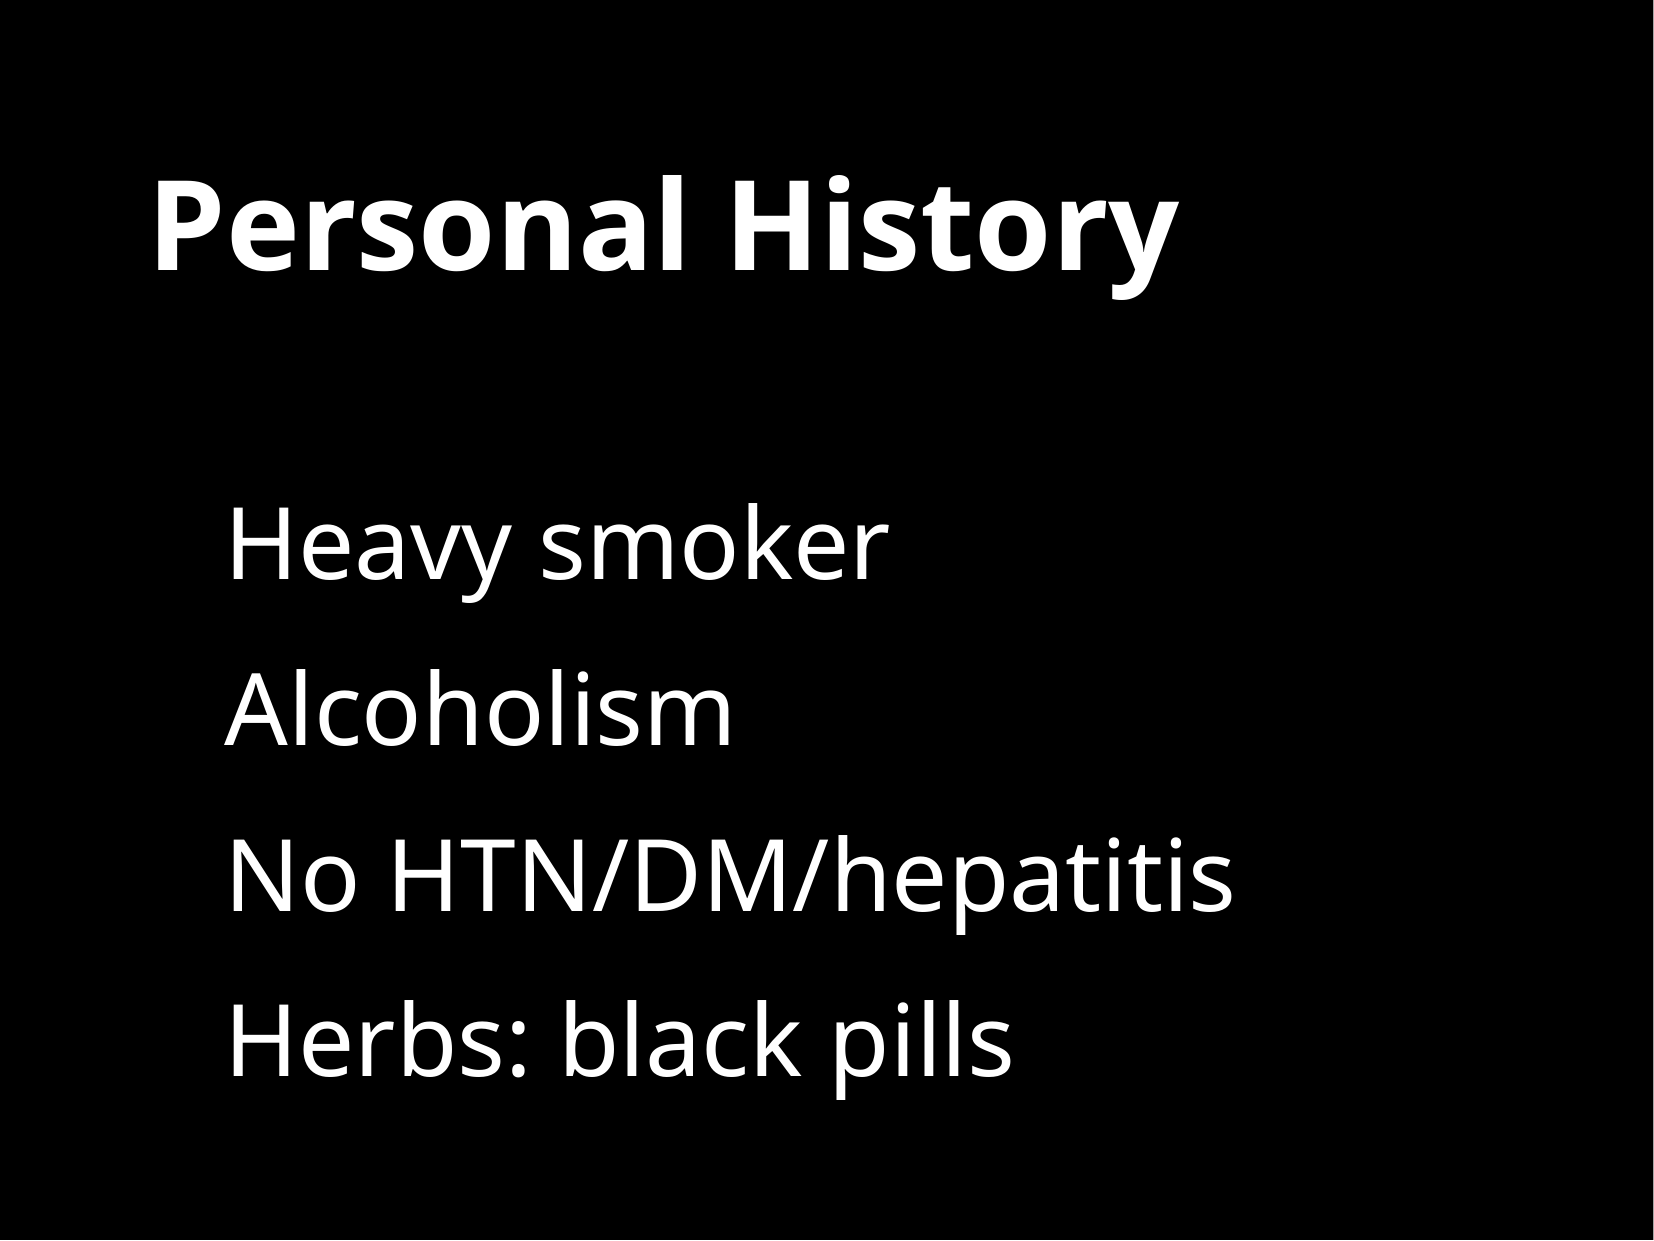

# Personal History
Heavy smoker
Alcoholism
No HTN/DM/hepatitis
Herbs: black pills